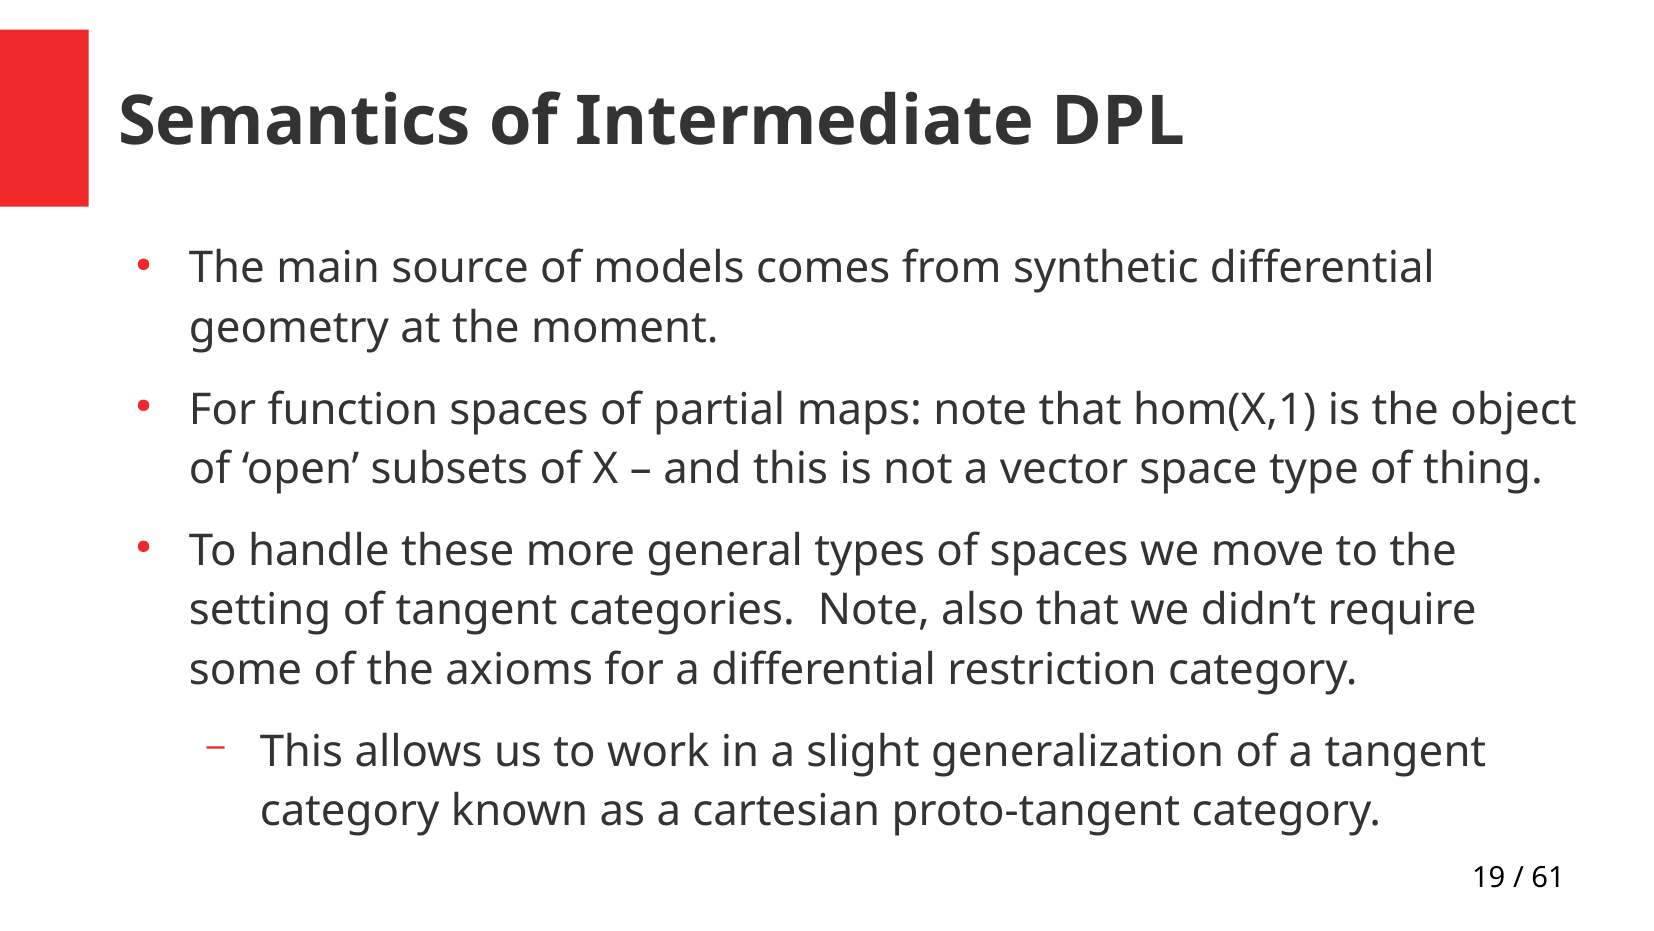

# Semantics of Intermediate DPL
The main source of models comes from synthetic differential geometry at the moment.
For function spaces of partial maps: note that hom(X,1) is the object of ‘open’ subsets of X – and this is not a vector space type of thing.
To handle these more general types of spaces we move to the setting of tangent categories. Note, also that we didn’t require some of the axioms for a differential restriction category.
This allows us to work in a slight generalization of a tangent category known as a cartesian proto-tangent category.
19